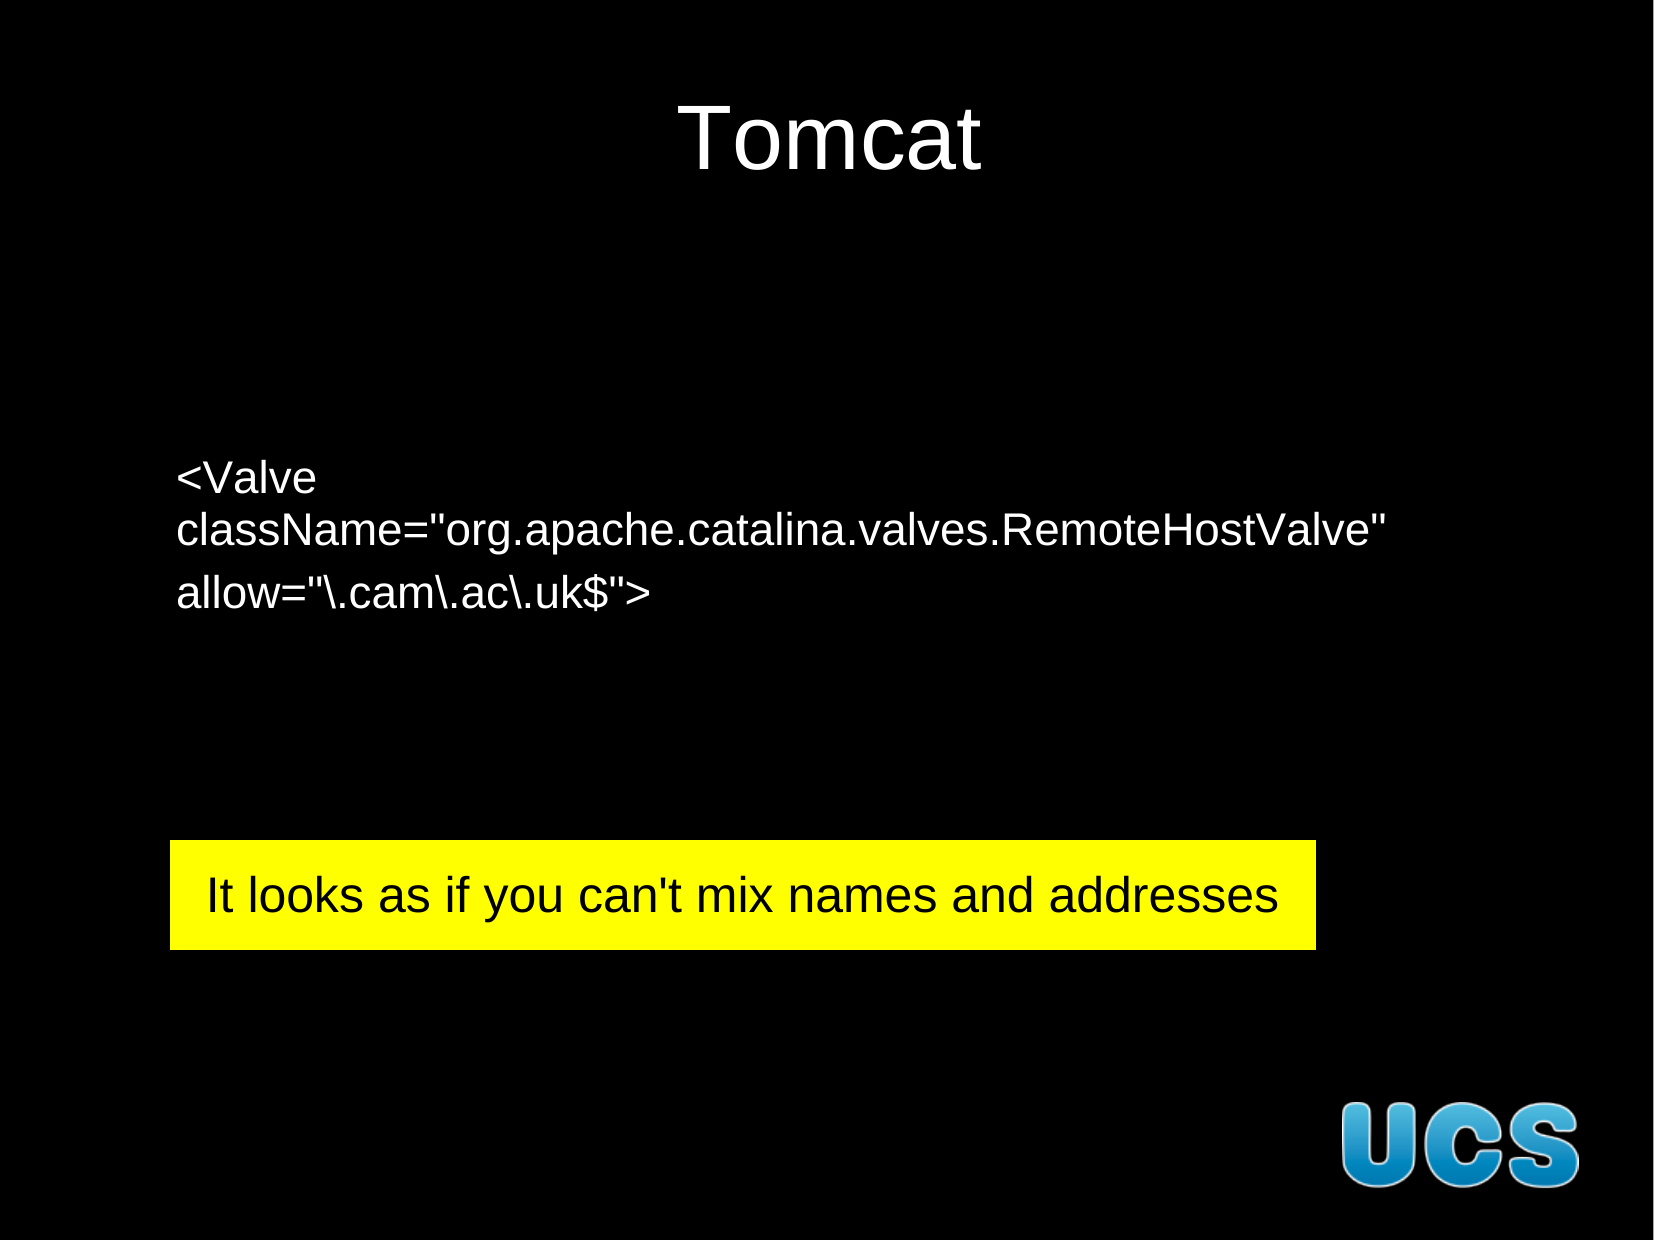

# Tomcat
<Valve className="org.apache.catalina.valves.RemoteHostValve"
allow="\.cam\.ac\.uk$">
It looks as if you can't mix names and addresses